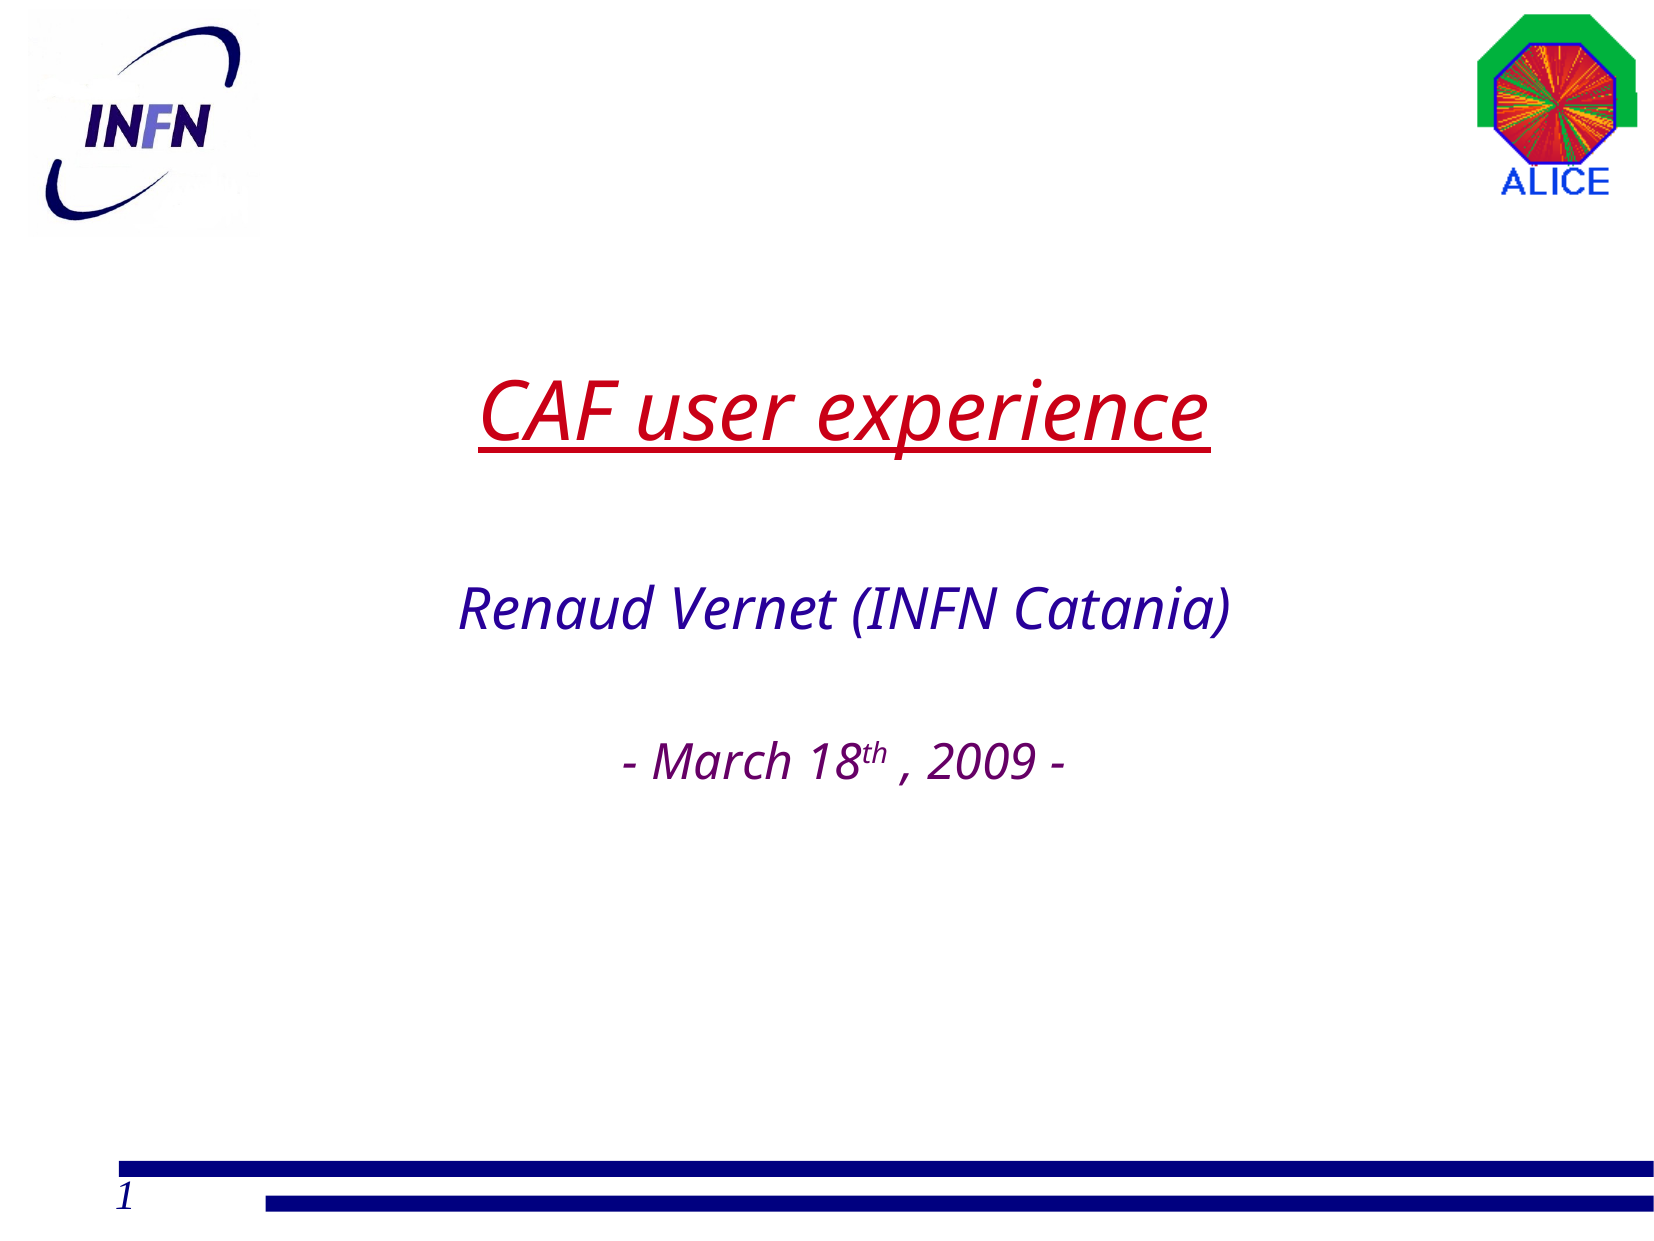

# CAF user experience
Renaud Vernet (INFN Catania)
- March 18th , 2009 -